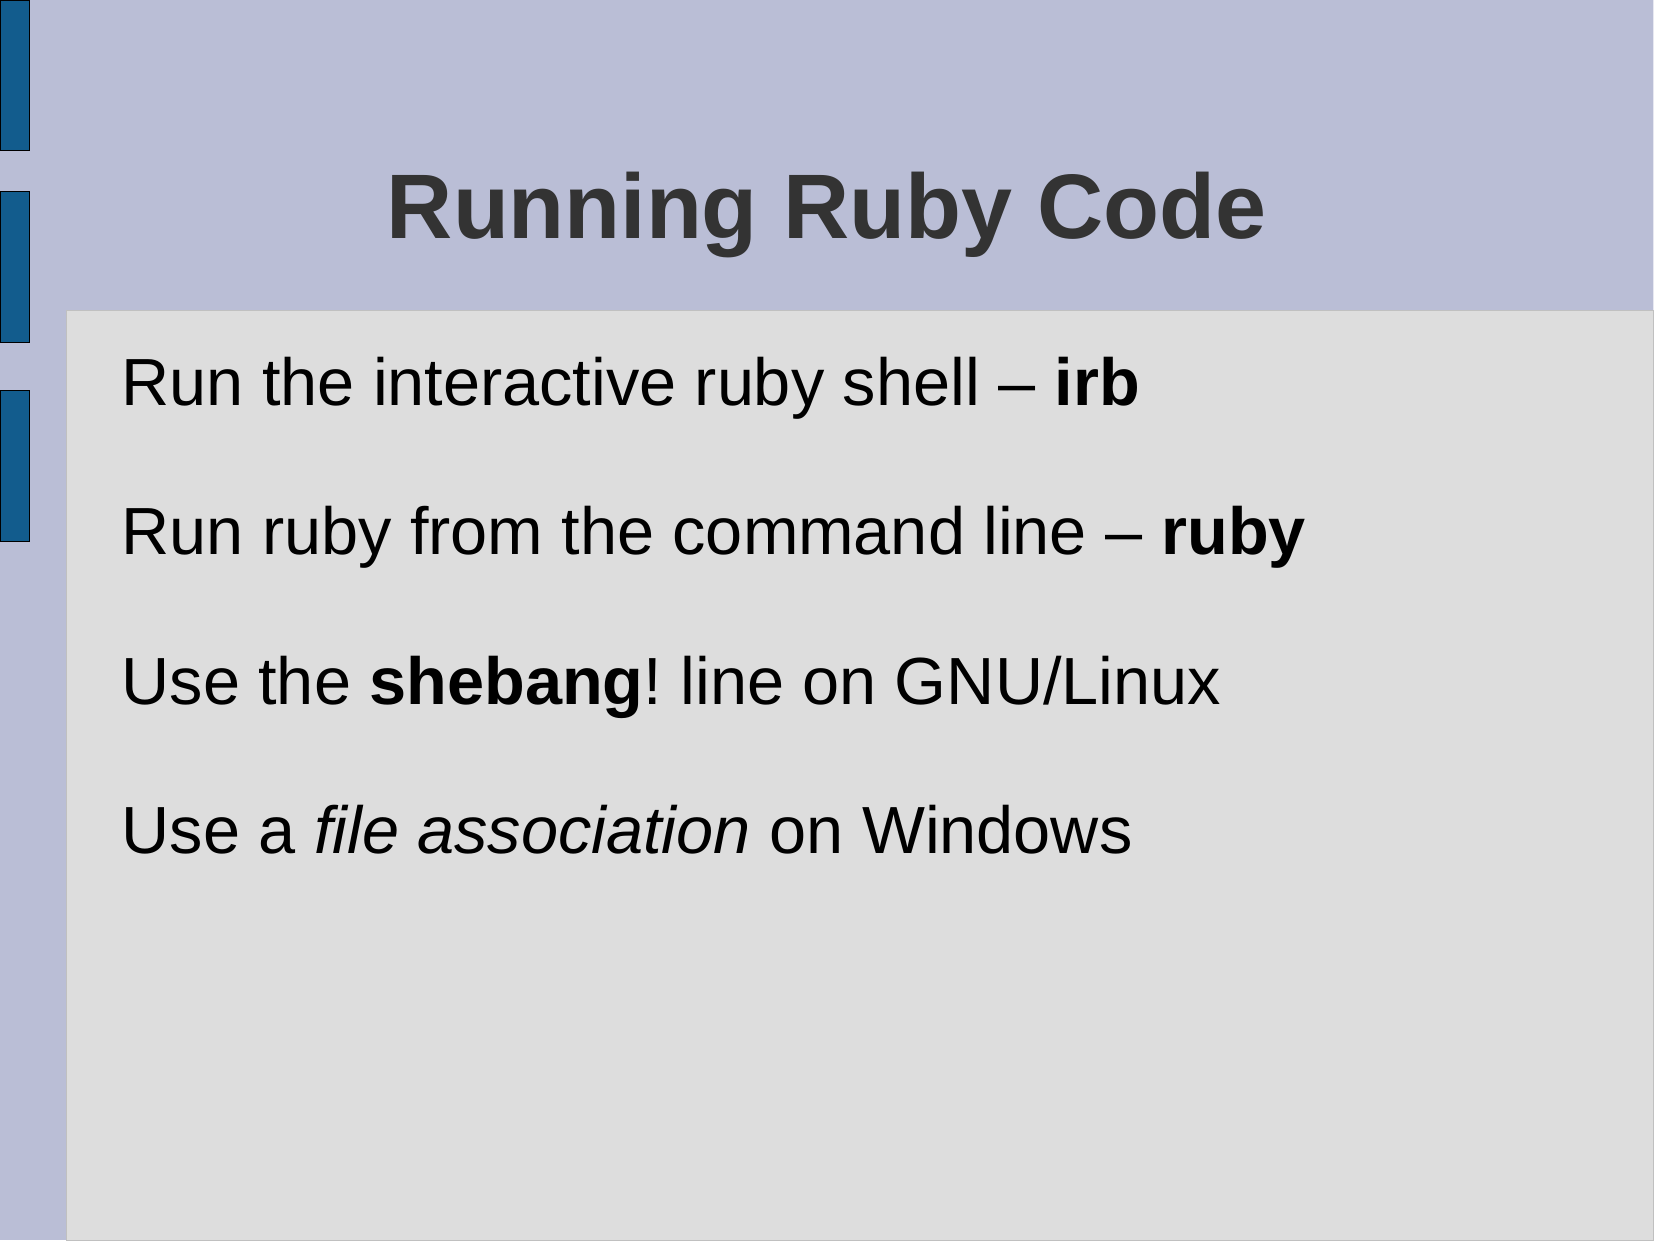

# Running Ruby Code
Run the interactive ruby shell – irb
Run ruby from the command line – ruby
Use the shebang! line on GNU/Linux
Use a file association on Windows